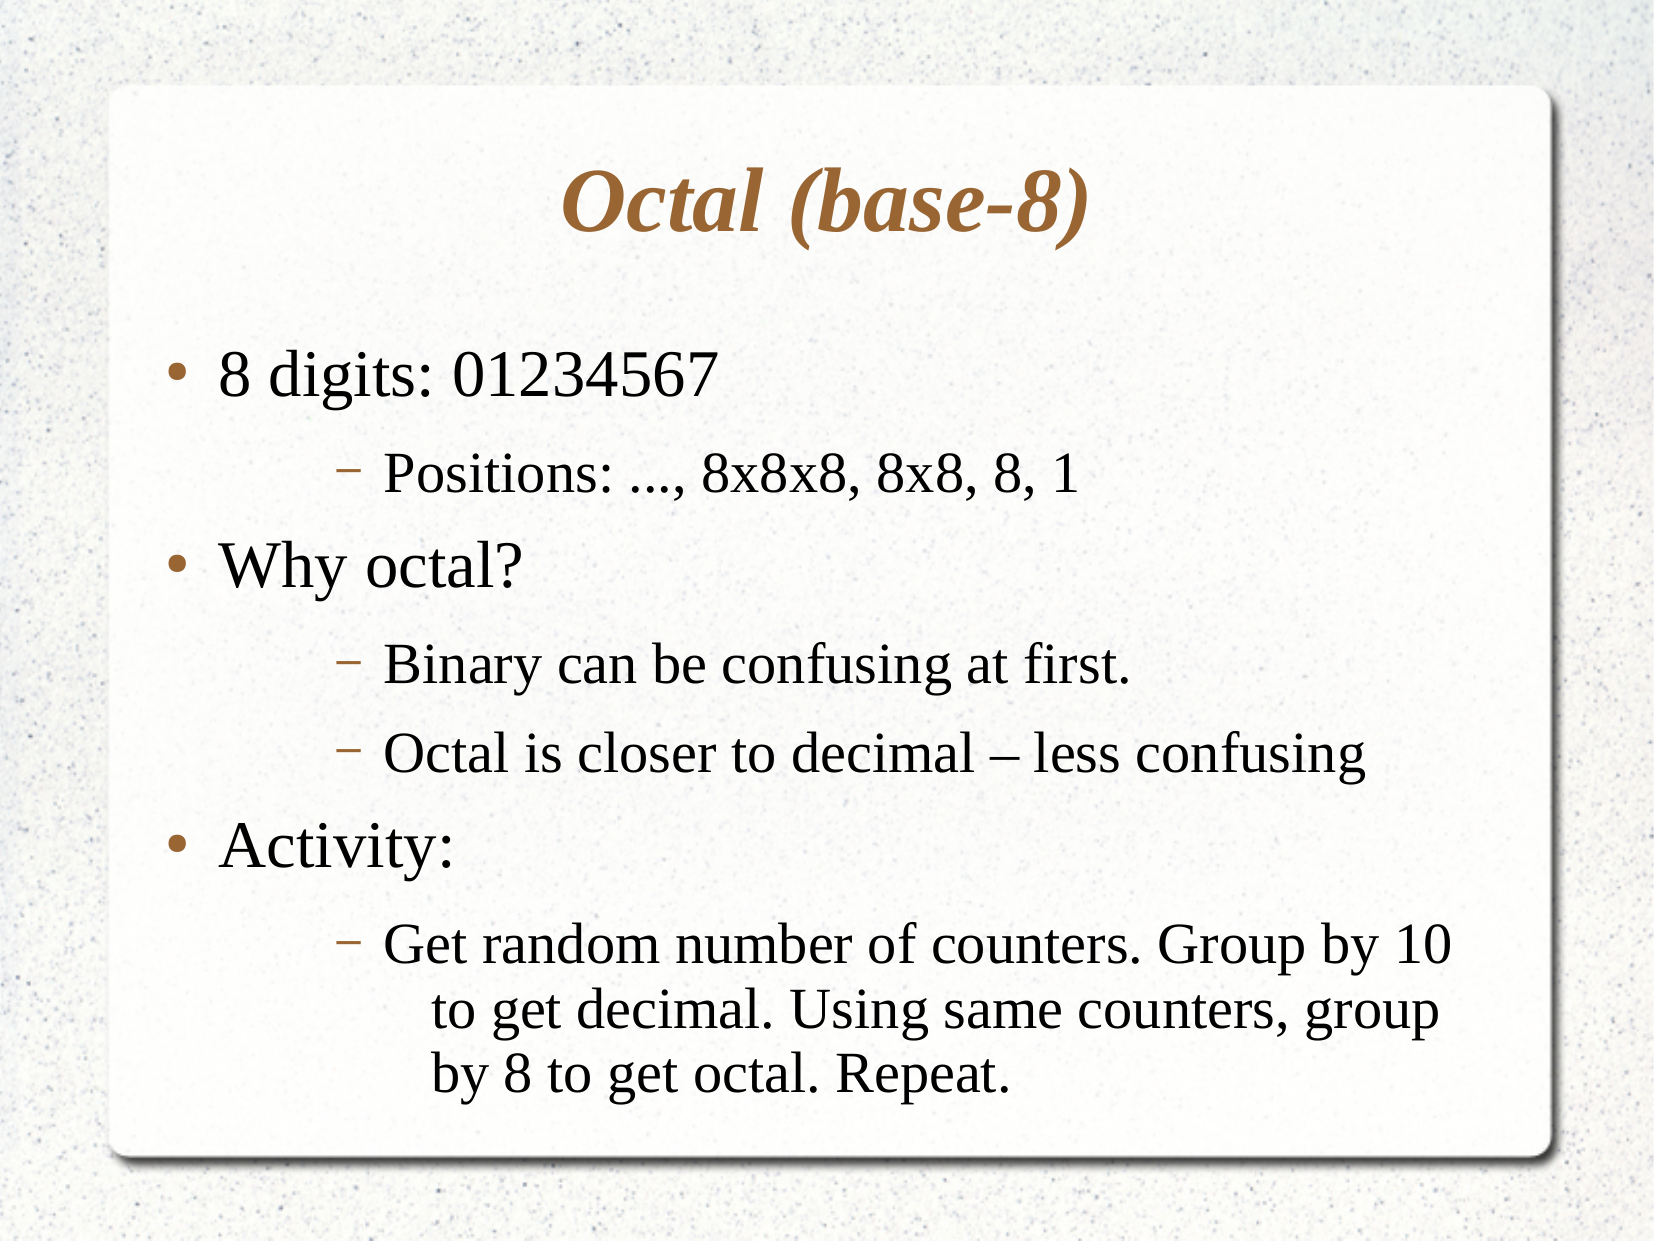

# Octal (base-8)
8 digits: 01234567
Positions: ..., 8x8x8, 8x8, 8, 1
Why octal?
Binary can be confusing at first.
Octal is closer to decimal – less confusing
Activity:
Get random number of counters. Group by 10 to get decimal. Using same counters, group by 8 to get octal. Repeat.